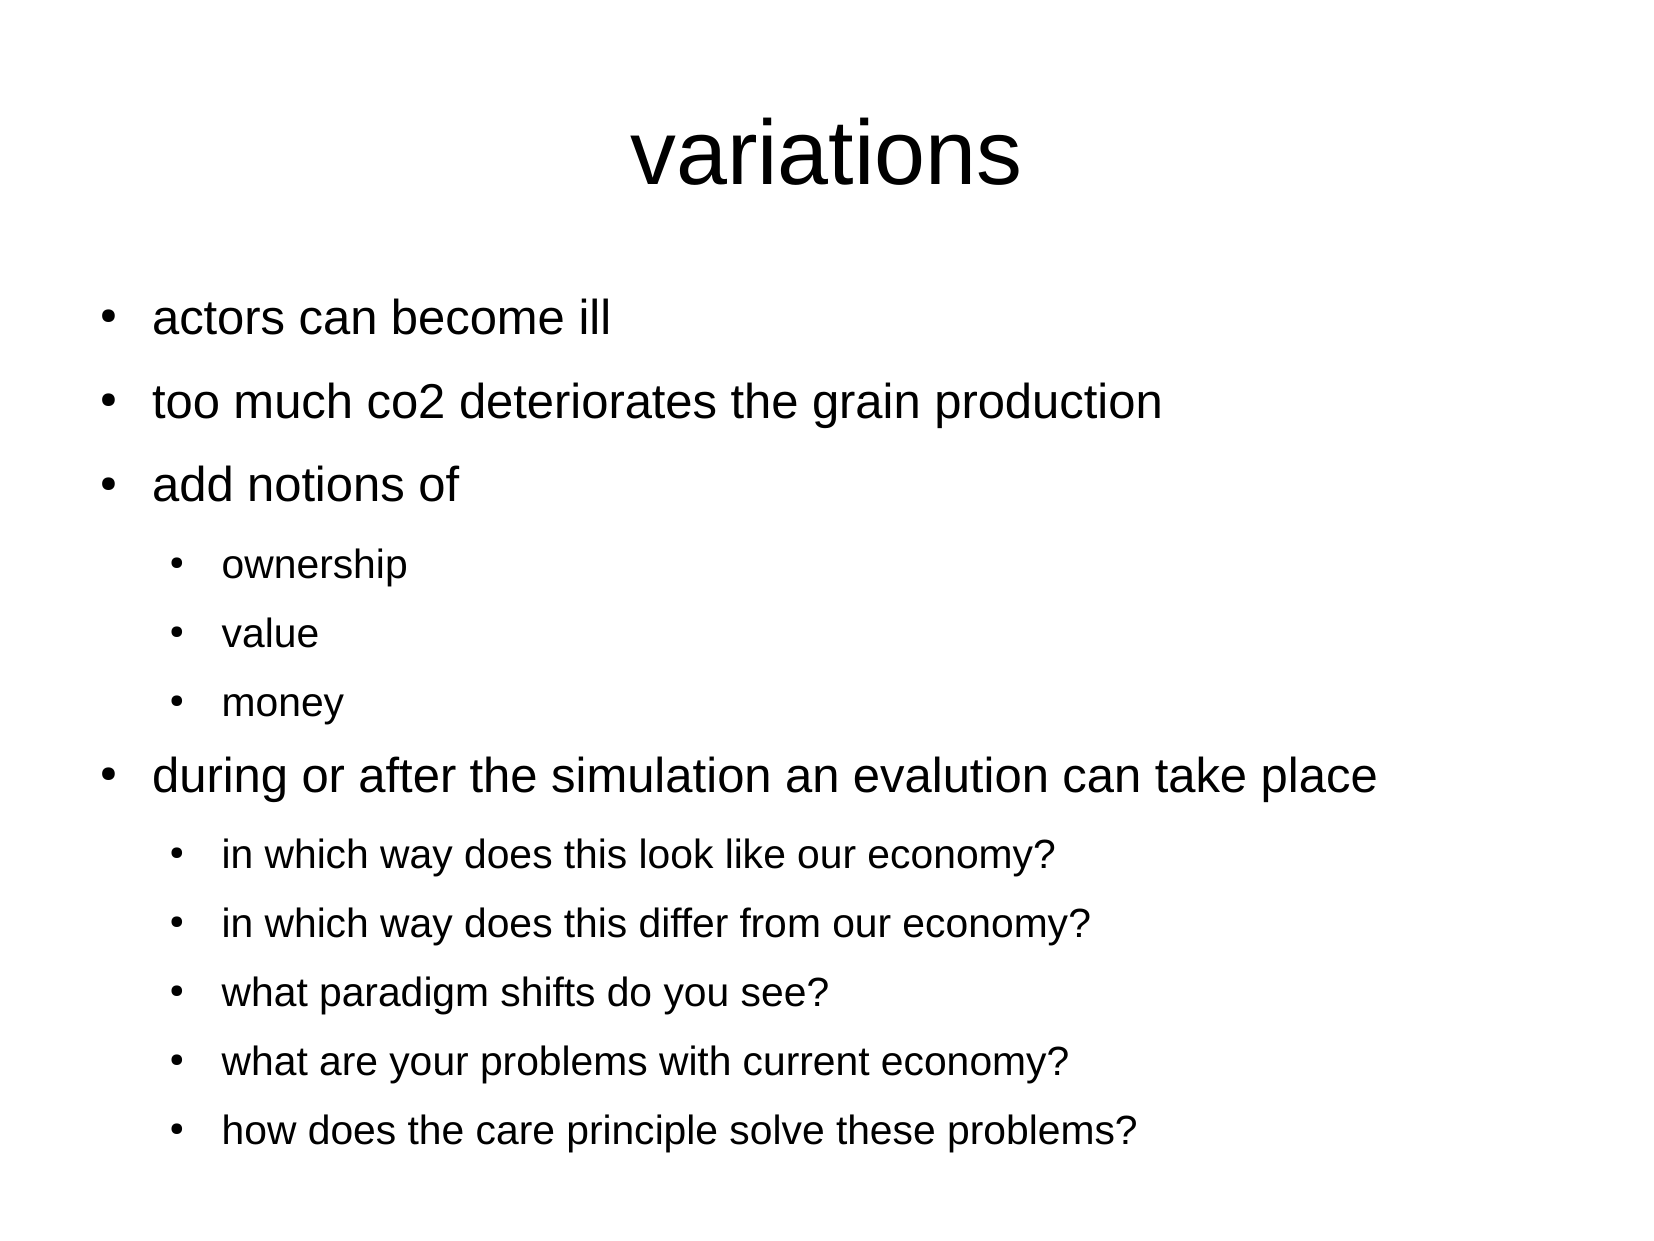

# variations
actors can become ill
too much co2 deteriorates the grain production
add notions of
ownership
value
money
during or after the simulation an evalution can take place
in which way does this look like our economy?
in which way does this differ from our economy?
what paradigm shifts do you see?
what are your problems with current economy?
how does the care principle solve these problems?